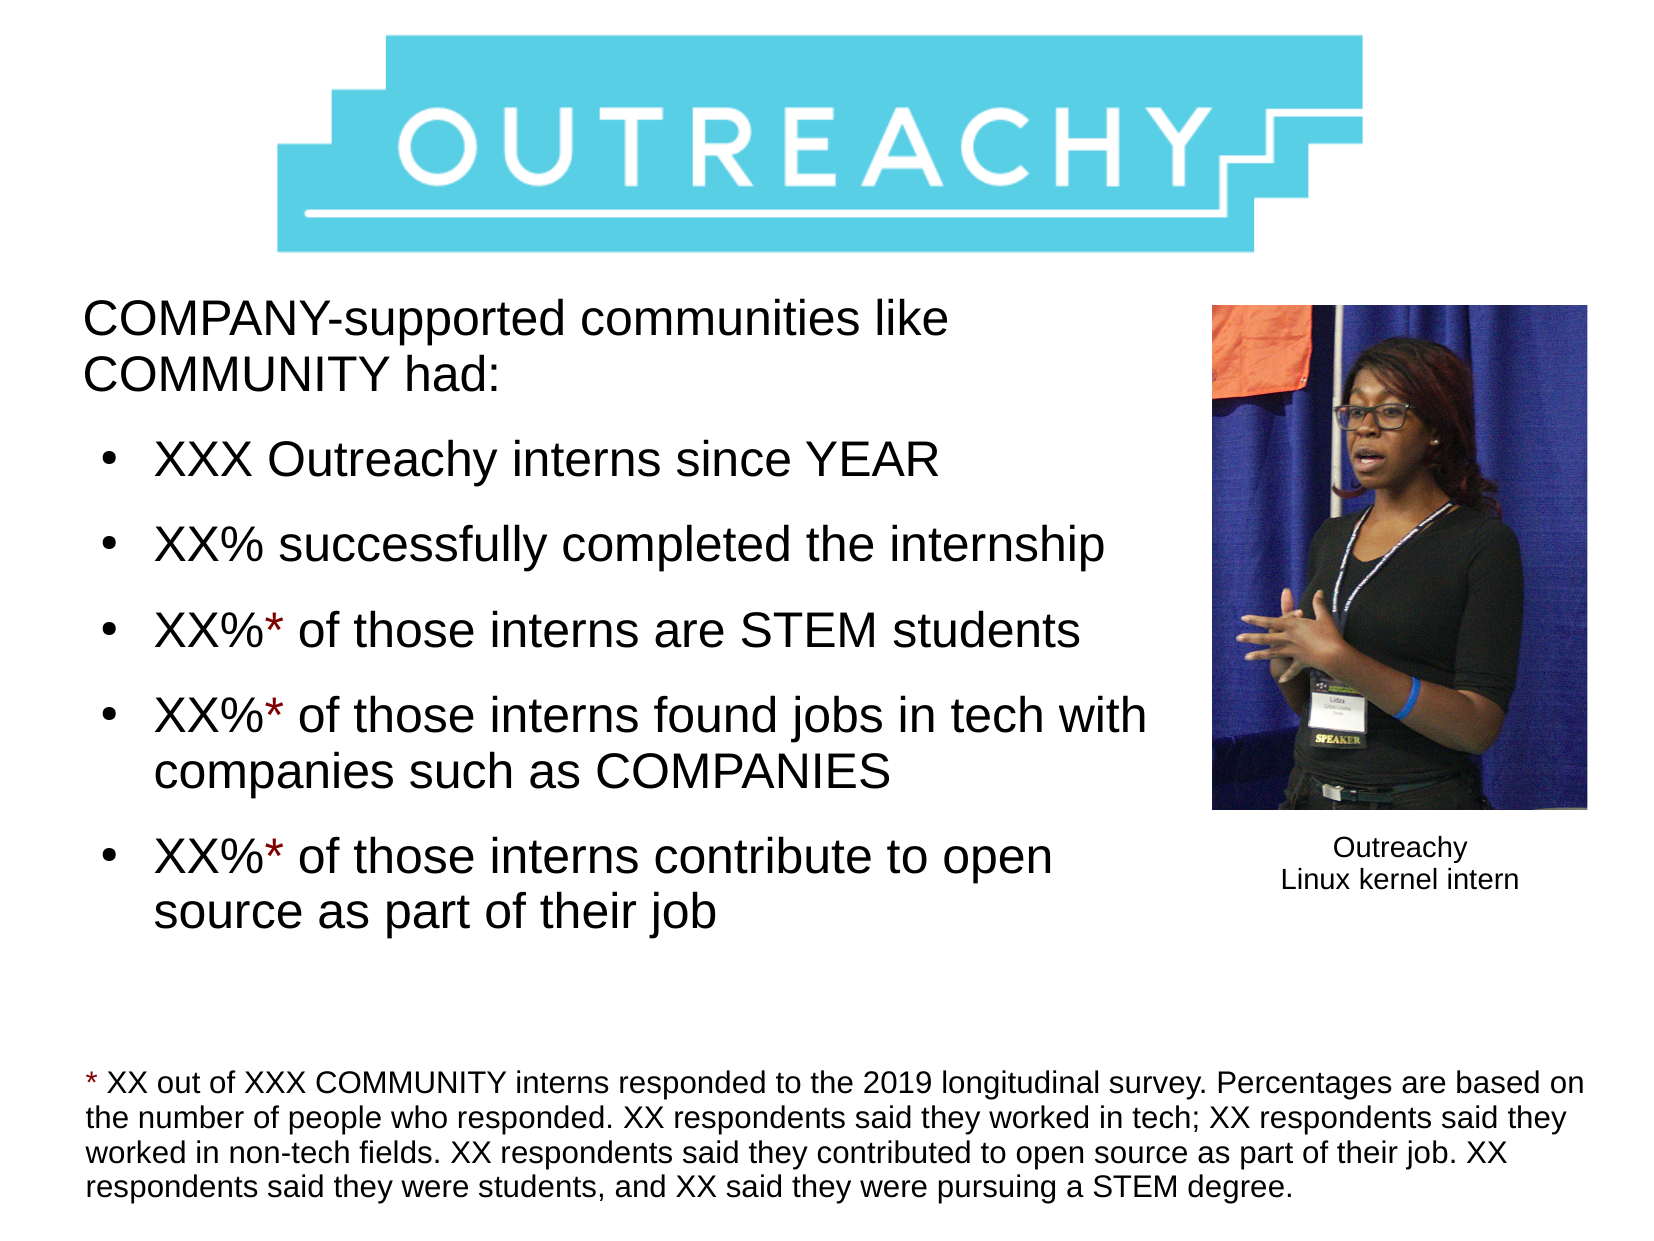

# COMPANY-supported communities like COMMUNITY had:
XXX Outreachy interns since YEAR
XX% successfully completed the internship
XX%* of those interns are STEM students
XX%* of those interns found jobs in tech with companies such as COMPANIES
XX%* of those interns contribute to open source as part of their job
Outreachy
Linux kernel intern
* XX out of XXX COMMUNITY interns responded to the 2019 longitudinal survey. Percentages are based on the number of people who responded. XX respondents said they worked in tech; XX respondents said they worked in non-tech fields. XX respondents said they contributed to open source as part of their job. XX respondents said they were students, and XX said they were pursuing a STEM degree.